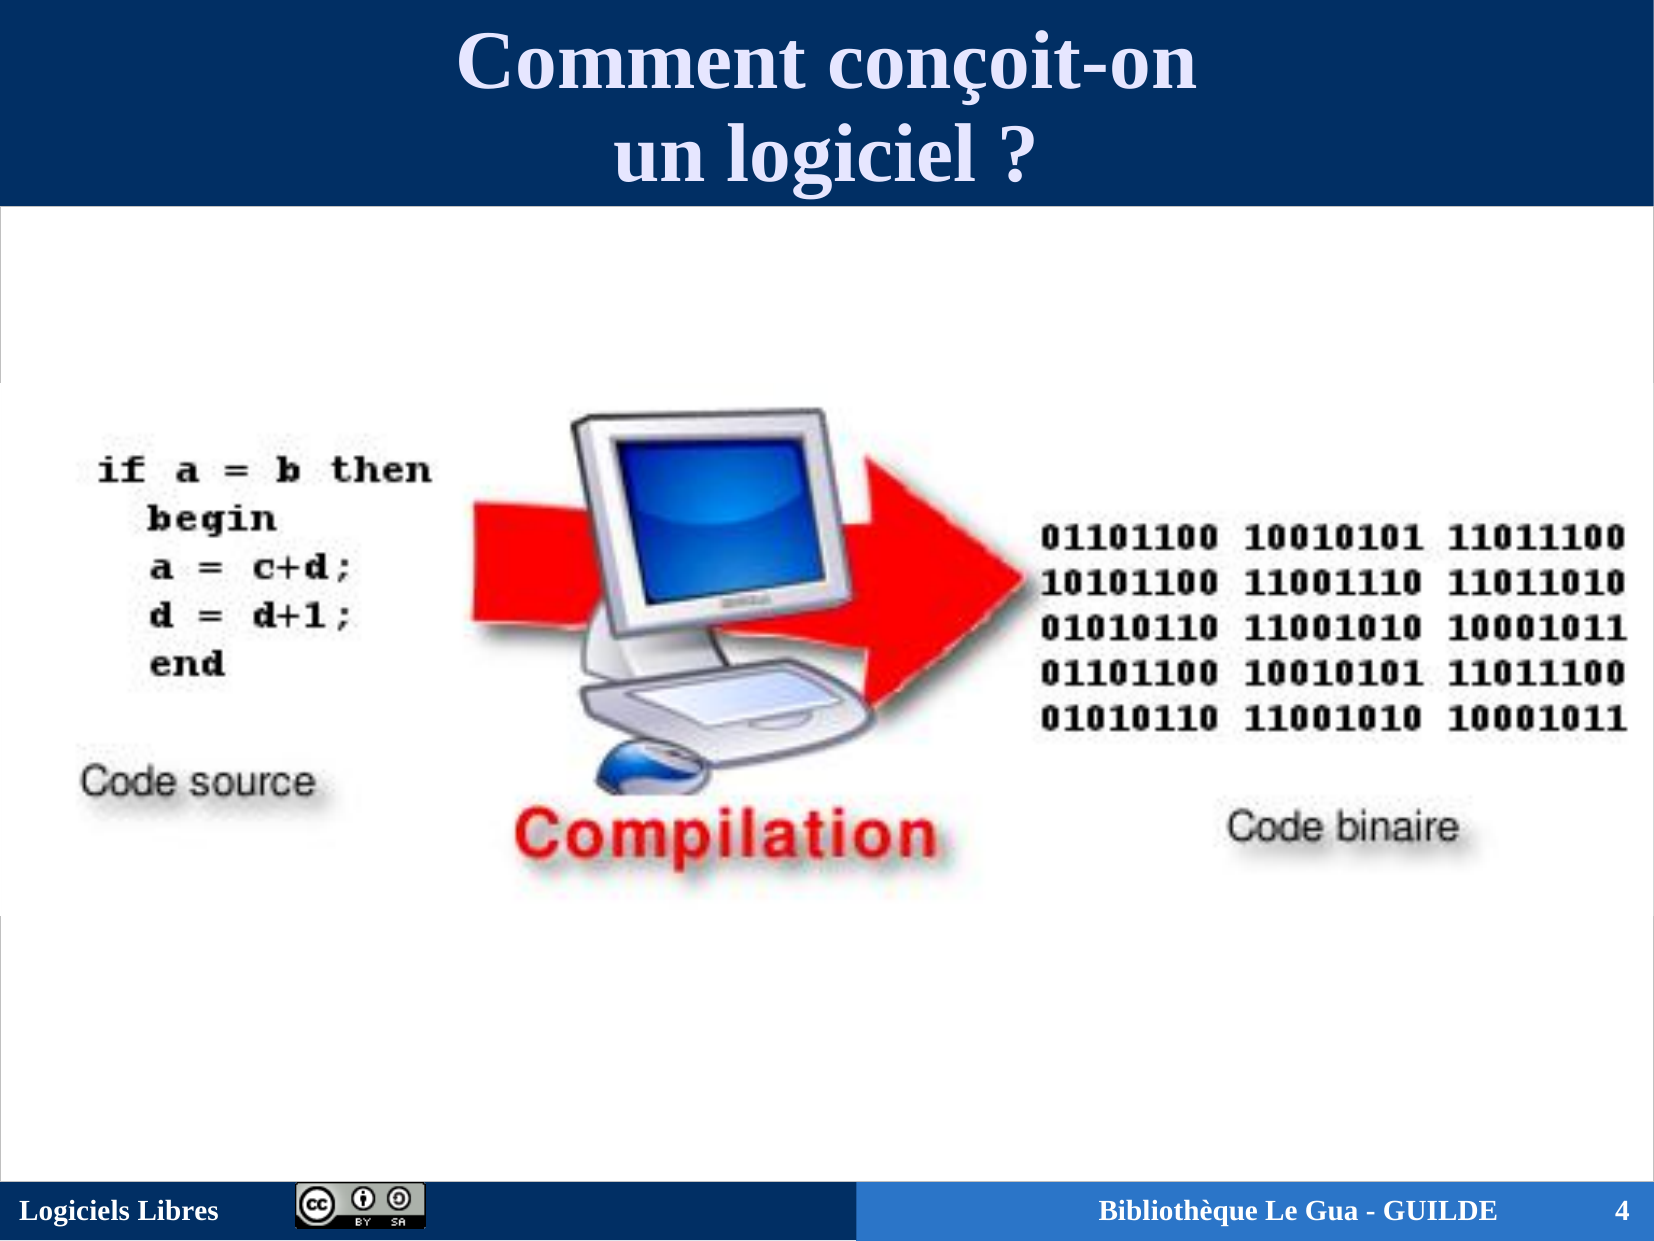

# Comment conçoit-on un logiciel ?
4